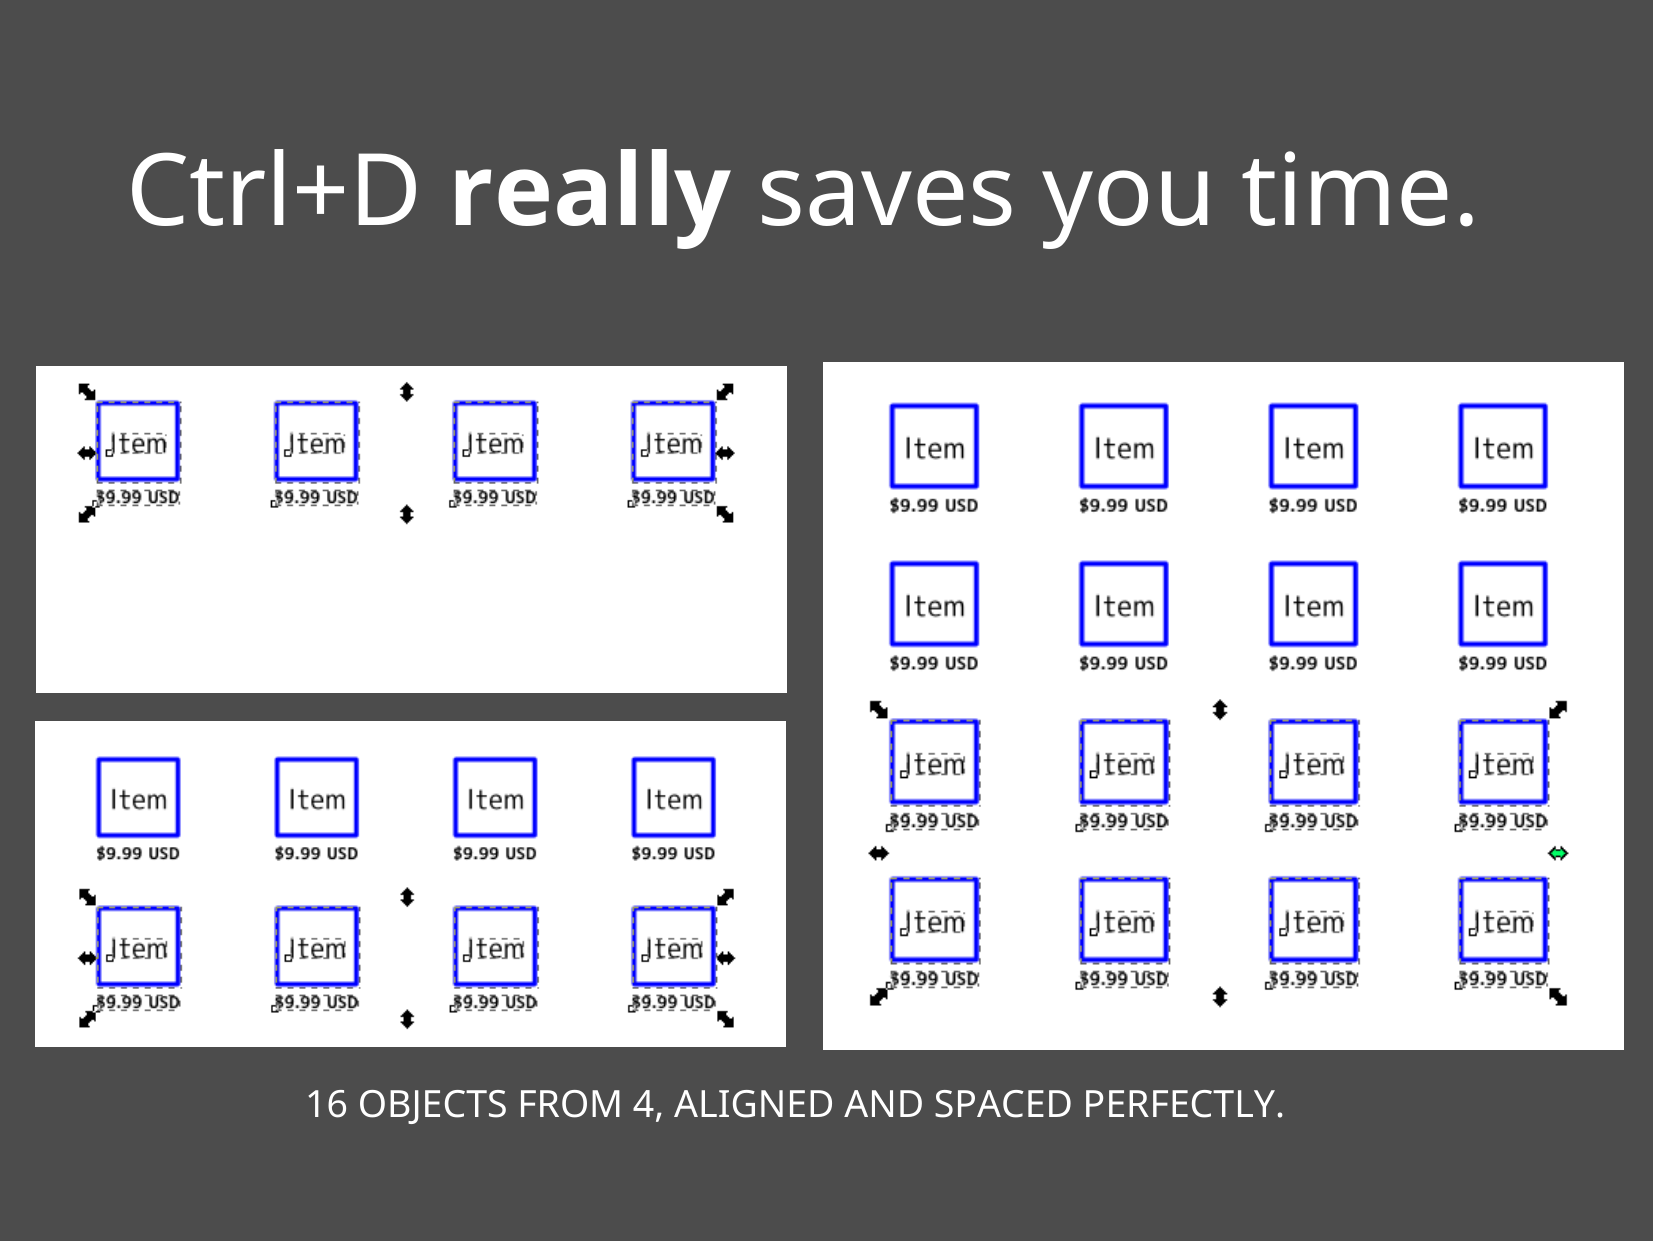

# Ctrl+D really saves you time.
16 OBJECTS FROM 4, ALIGNED AND SPACED PERFECTLY.